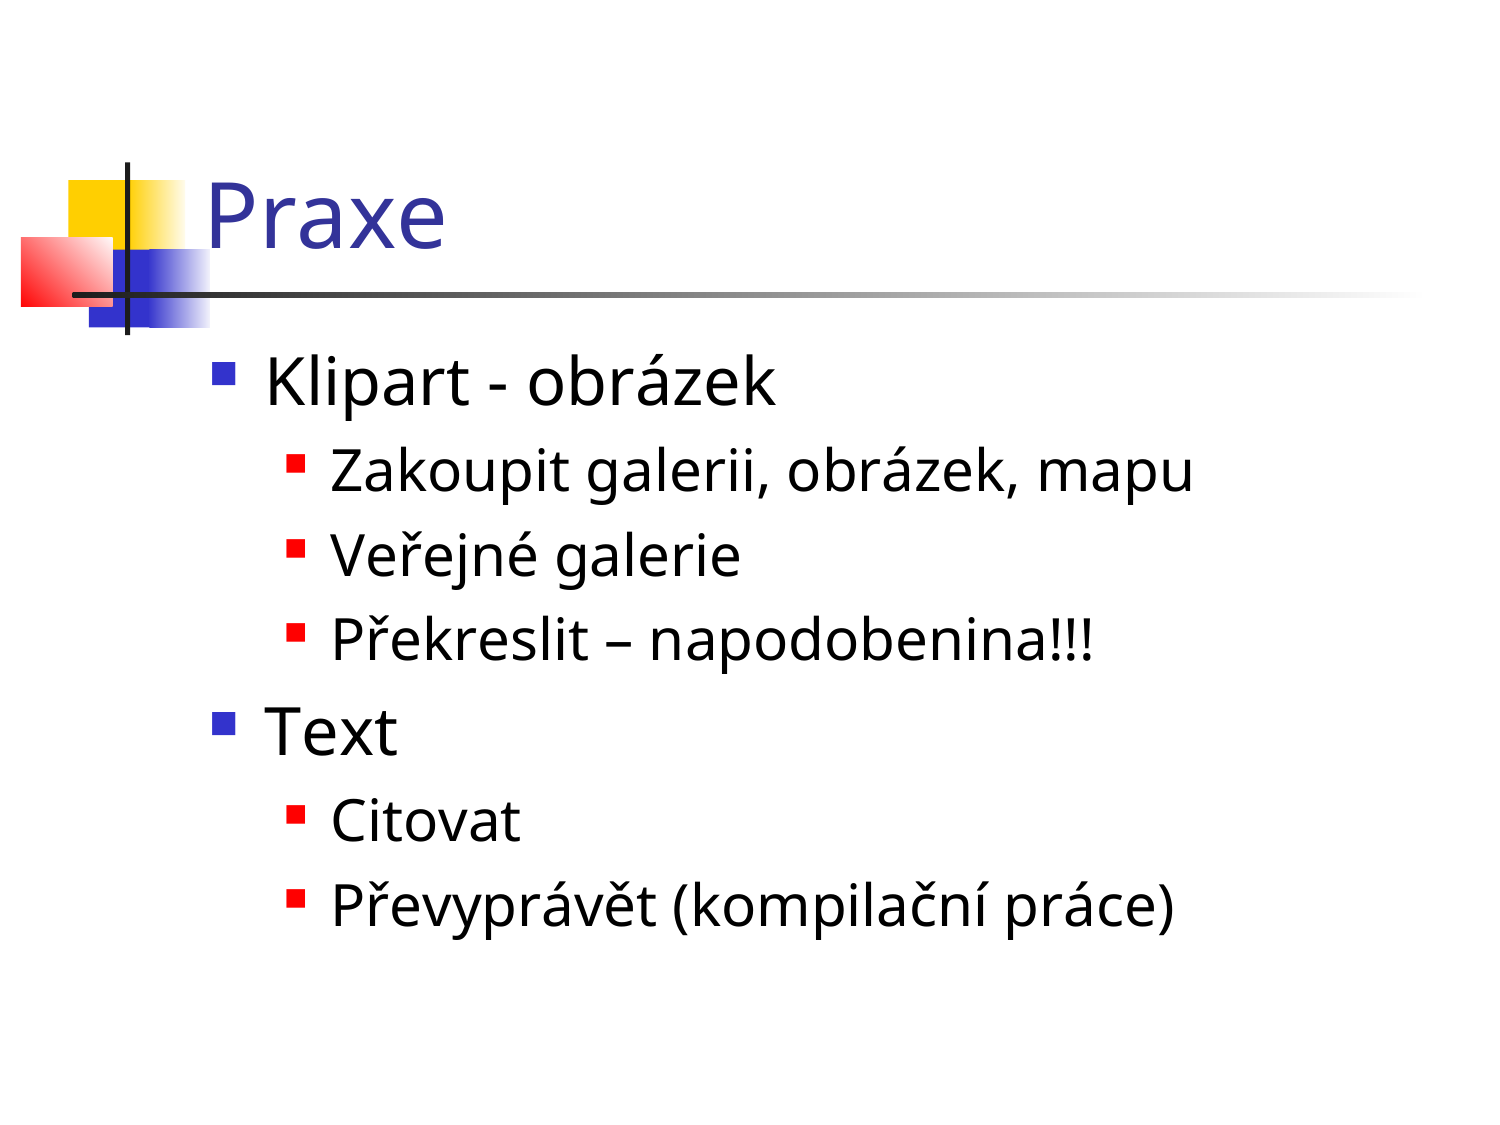

# Praxe
Klipart - obrázek
Zakoupit galerii, obrázek, mapu
Veřejné galerie
Překreslit – napodobenina!!!
Text
Citovat
Převyprávět (kompilační práce)